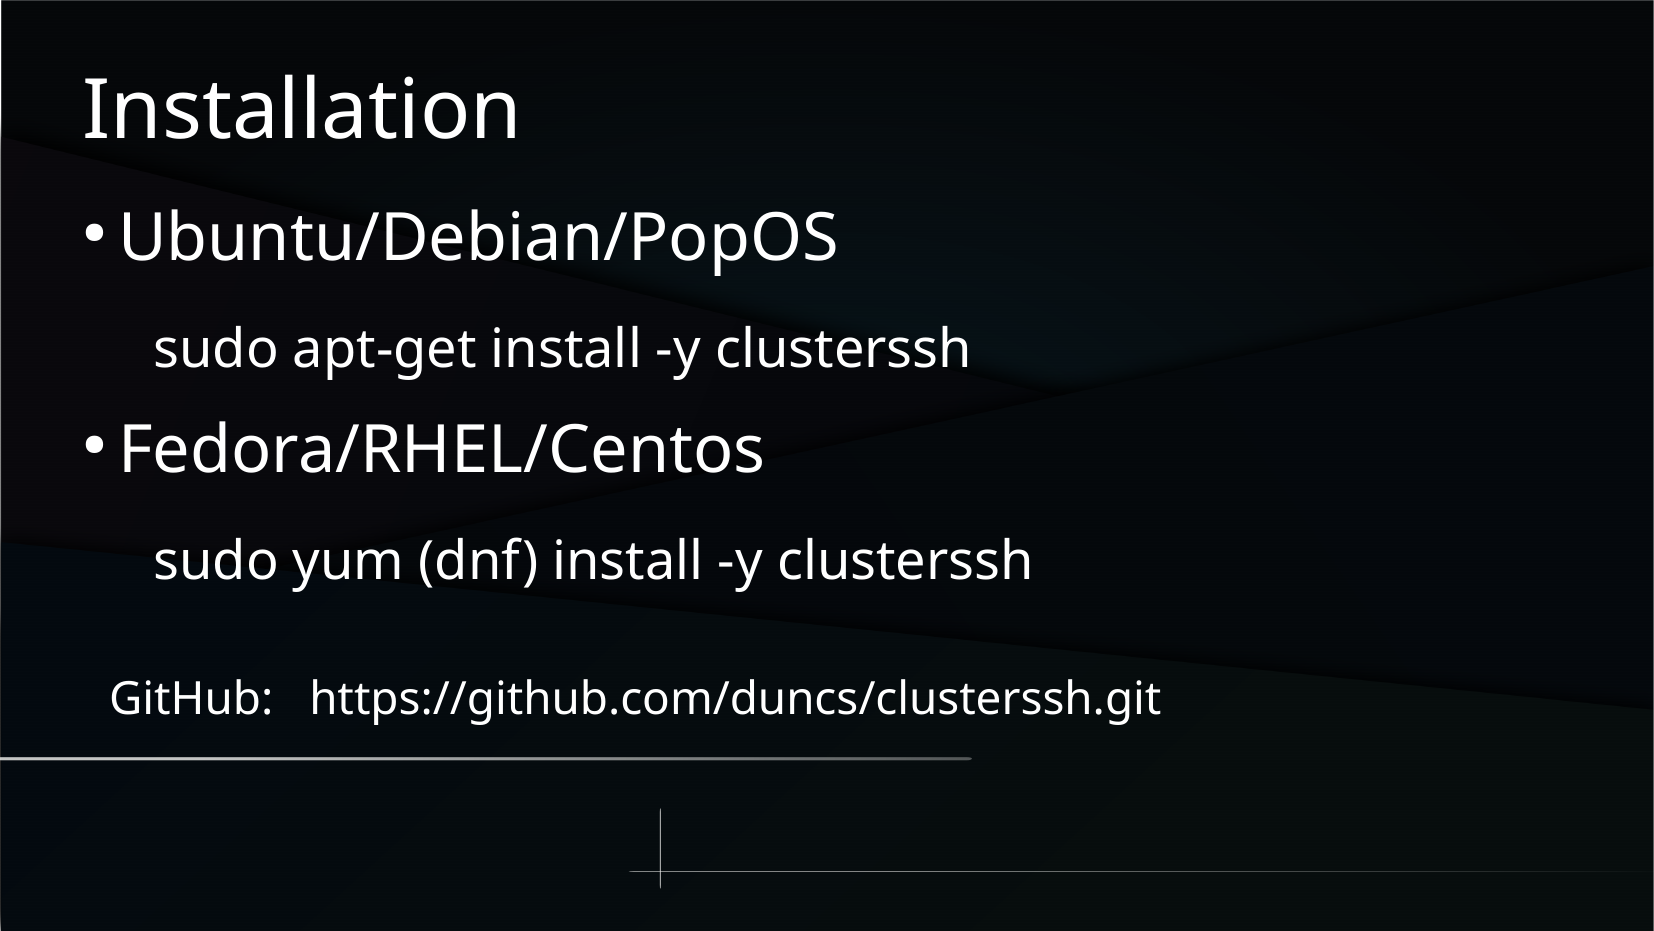

# Installation
Ubuntu/Debian/PopOS
sudo apt-get install -y clusterssh
Fedora/RHEL/Centos
sudo yum (dnf) install -y clusterssh
GitHub: https://github.com/duncs/clusterssh.git